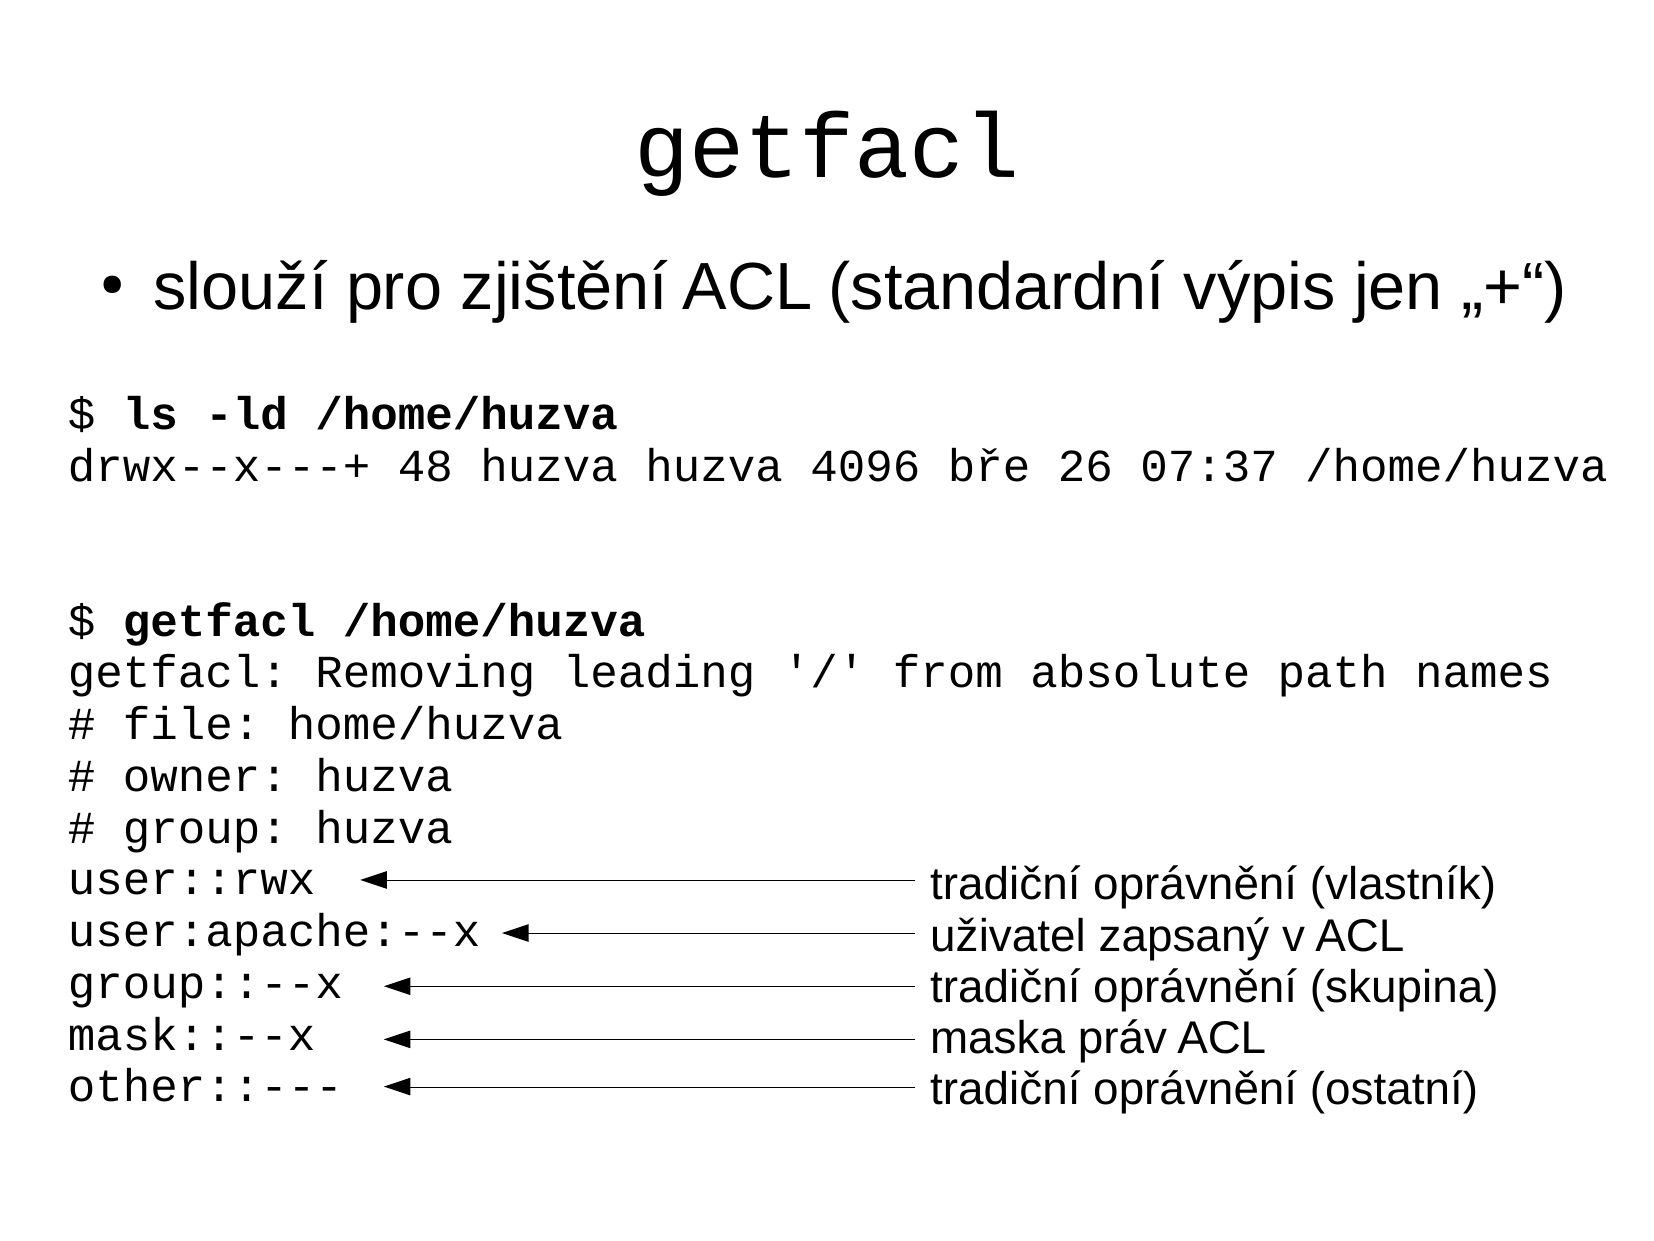

# getfacl
slouží pro zjištění ACL (standardní výpis jen „+“)
$ ls -ld /home/huzva
drwx--x---+ 48 huzva huzva 4096 bře 26 07:37 /home/huzva
$ getfacl /home/huzva
getfacl: Removing leading '/' from absolute path names
# file: home/huzva
# owner: huzva
# group: huzva
user::rwx
user:apache:--x
group::--x
mask::--x
other::---
tradiční oprávnění (vlastník)
uživatel zapsaný v ACL
tradiční oprávnění (skupina)
maska práv ACL
tradiční oprávnění (ostatní)